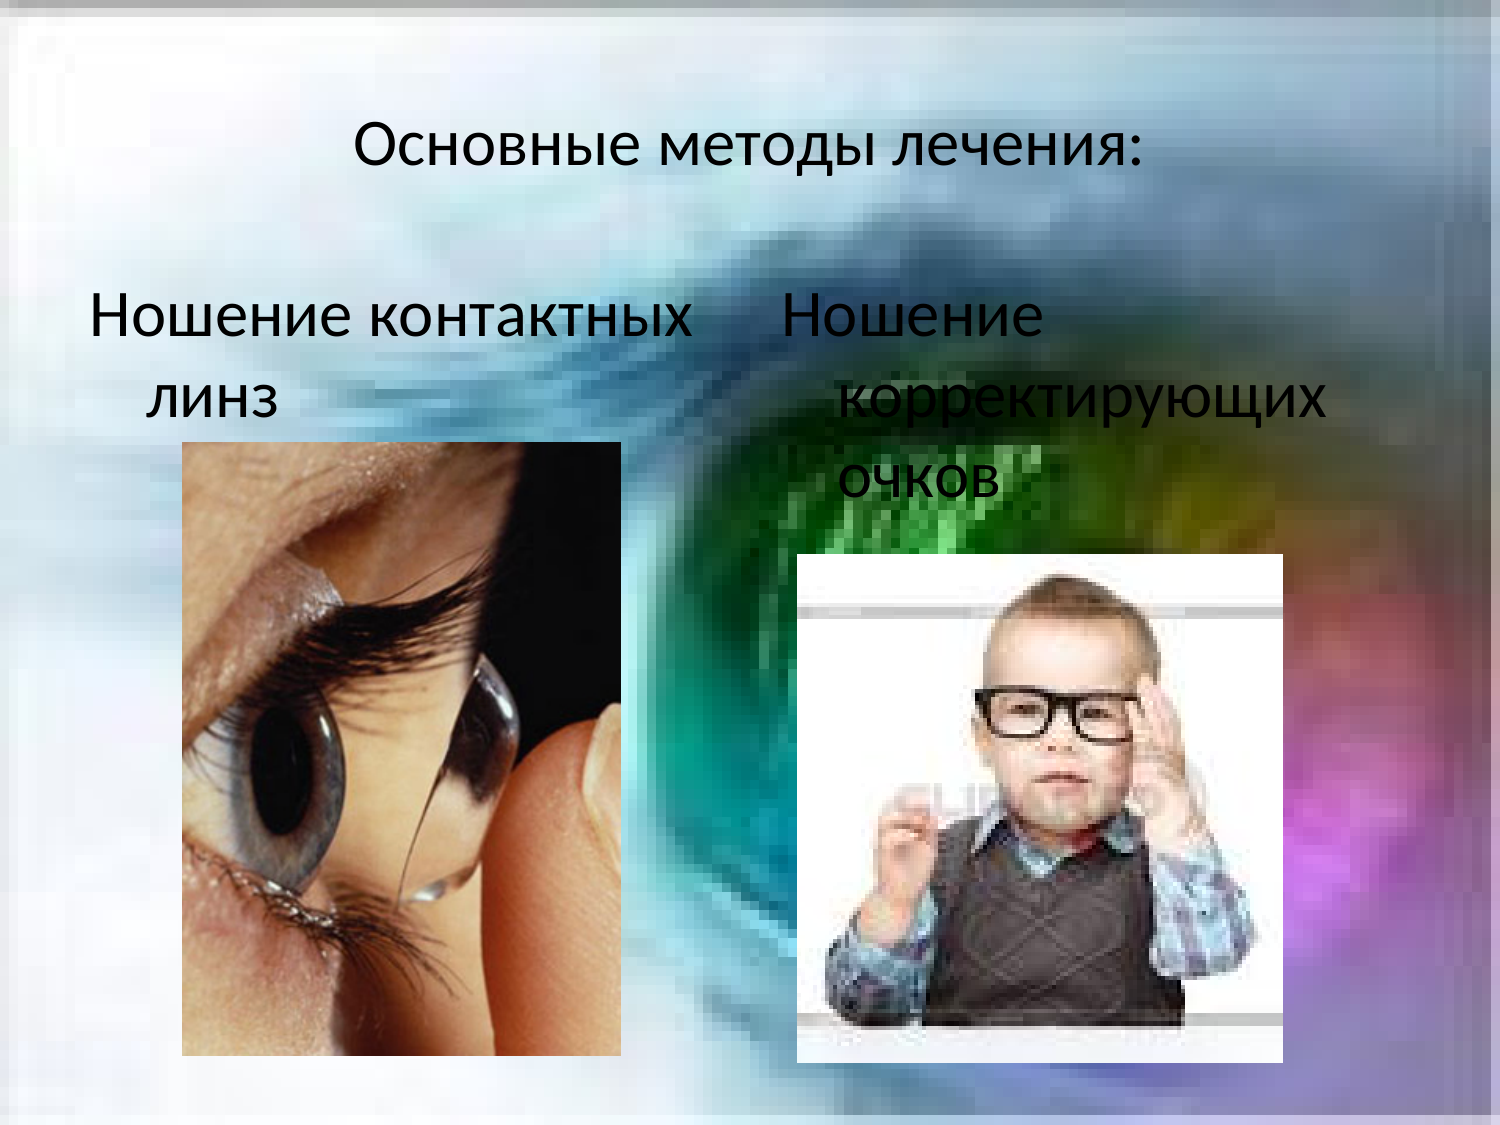

# Основные методы лечения:
Ношение контактных линз
Ношение корректирующих очков